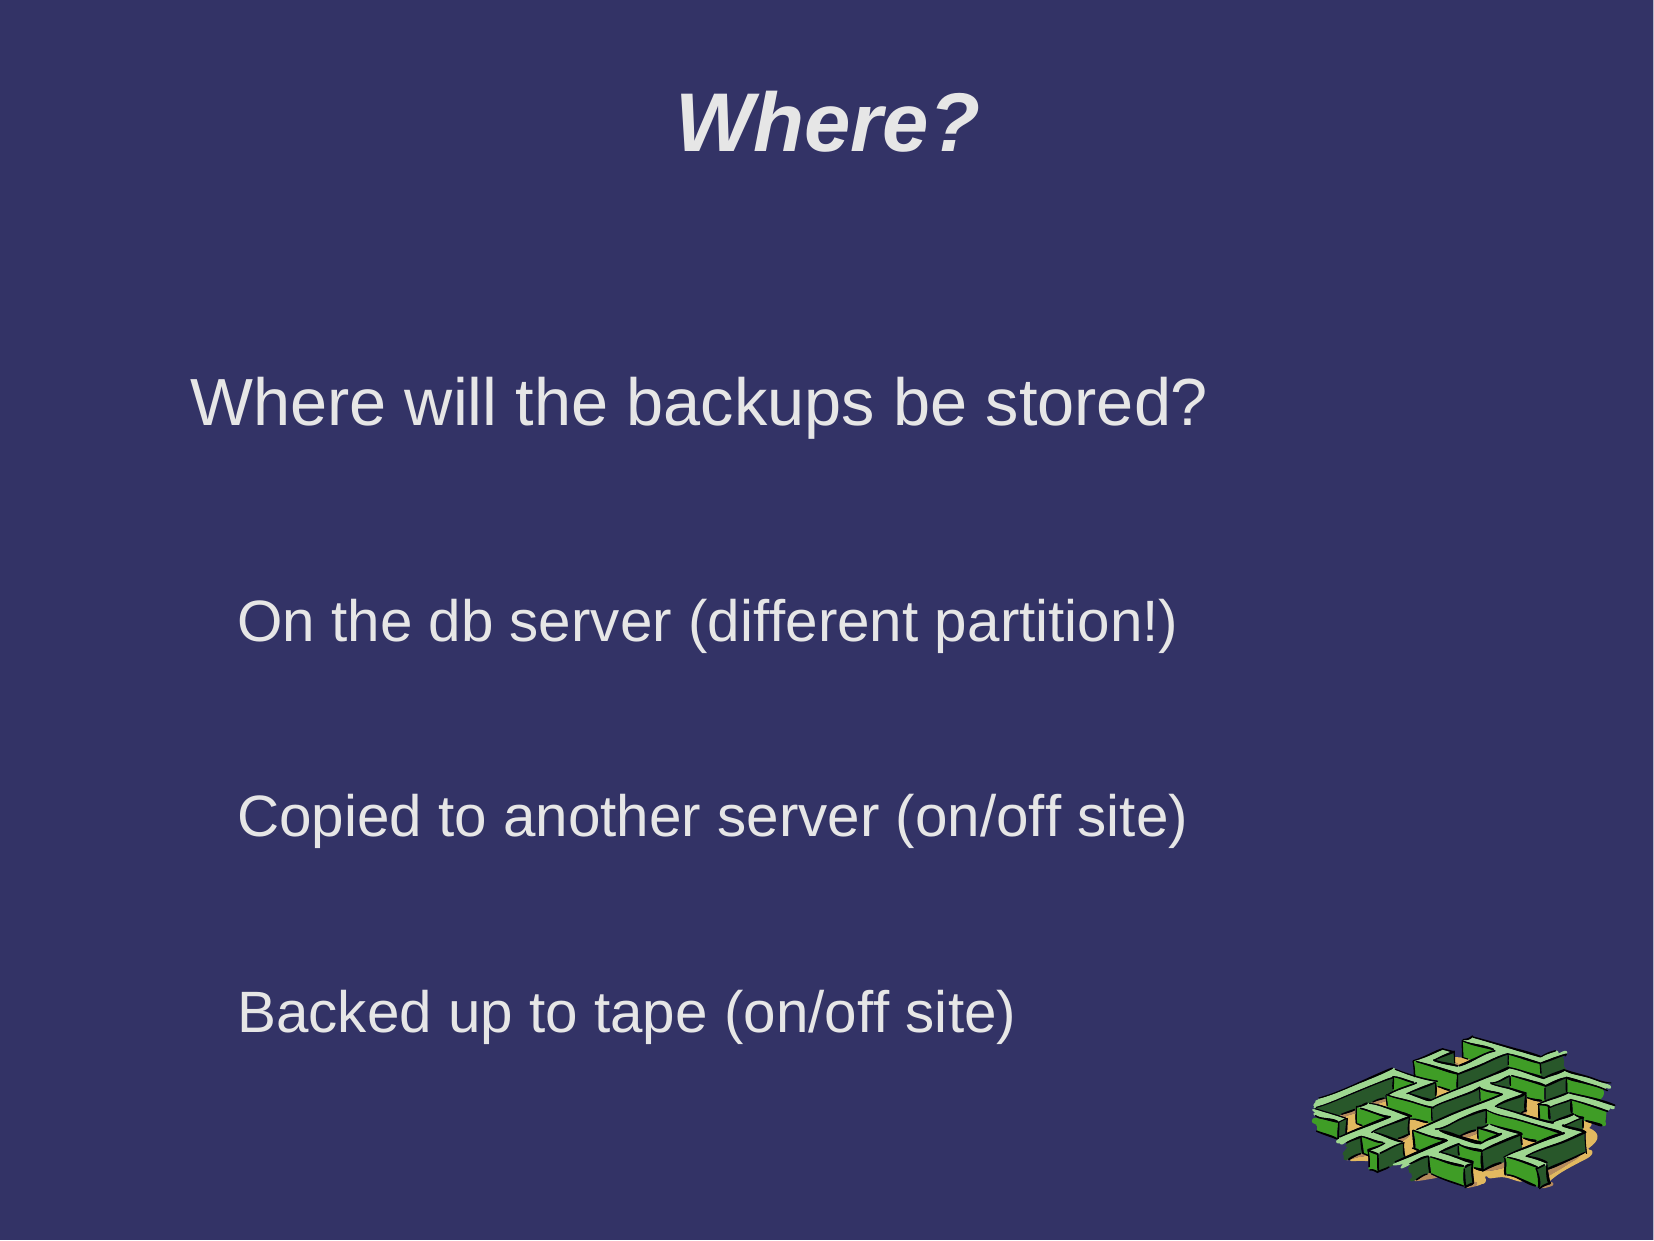

# Where?
Where will the backups be stored?
On the db server (different partition!)
Copied to another server (on/off site)
Backed up to tape (on/off site)